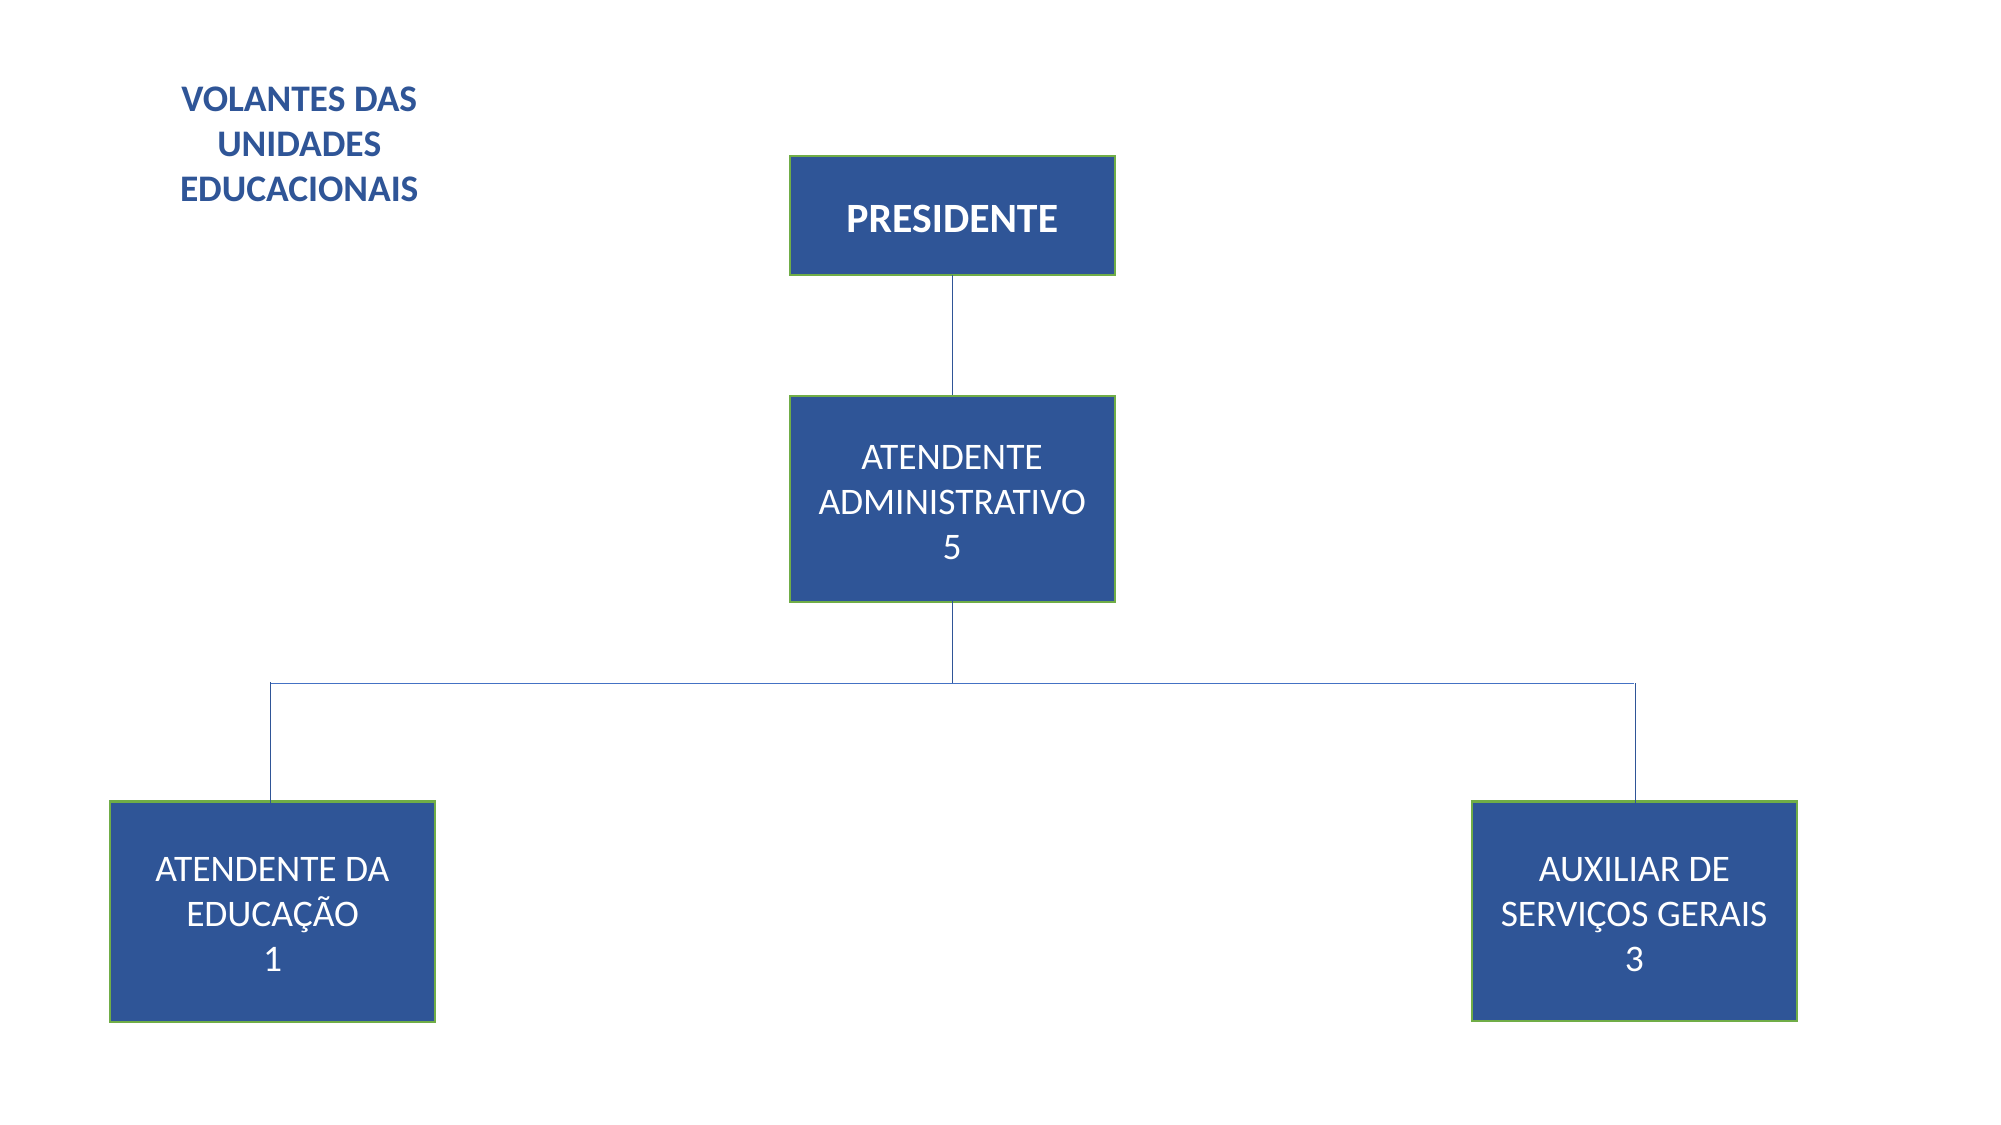

VOLANTES DAS UNIDADES EDUCACIONAIS
PRESIDENTE
ATENDENTE ADMINISTRATIVO
5
ATENDENTE DA EDUCAÇÃO
1
AUXILIAR DE SERVIÇOS GERAIS
3